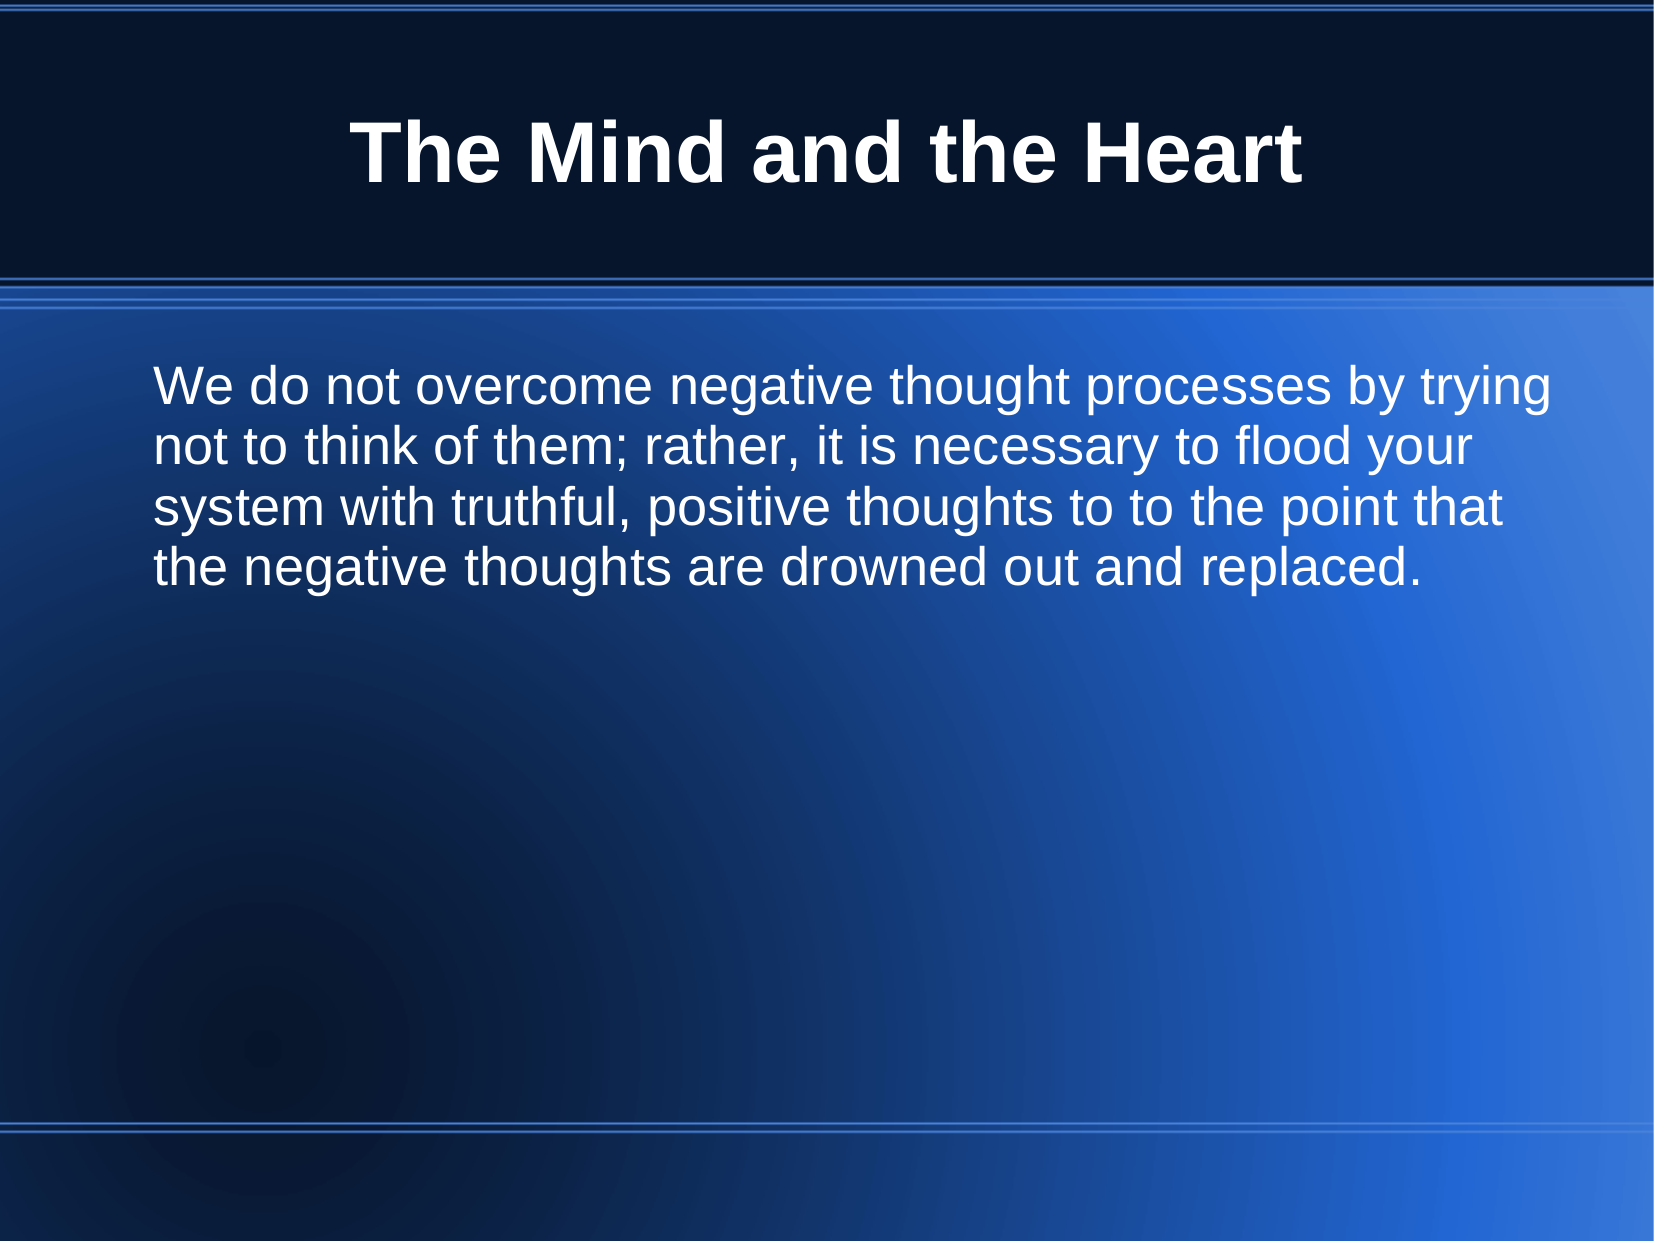

# The Mind and the Heart
We do not overcome negative thought processes by trying not to think of them; rather, it is necessary to flood your system with truthful, positive thoughts to to the point that the negative thoughts are drowned out and replaced.